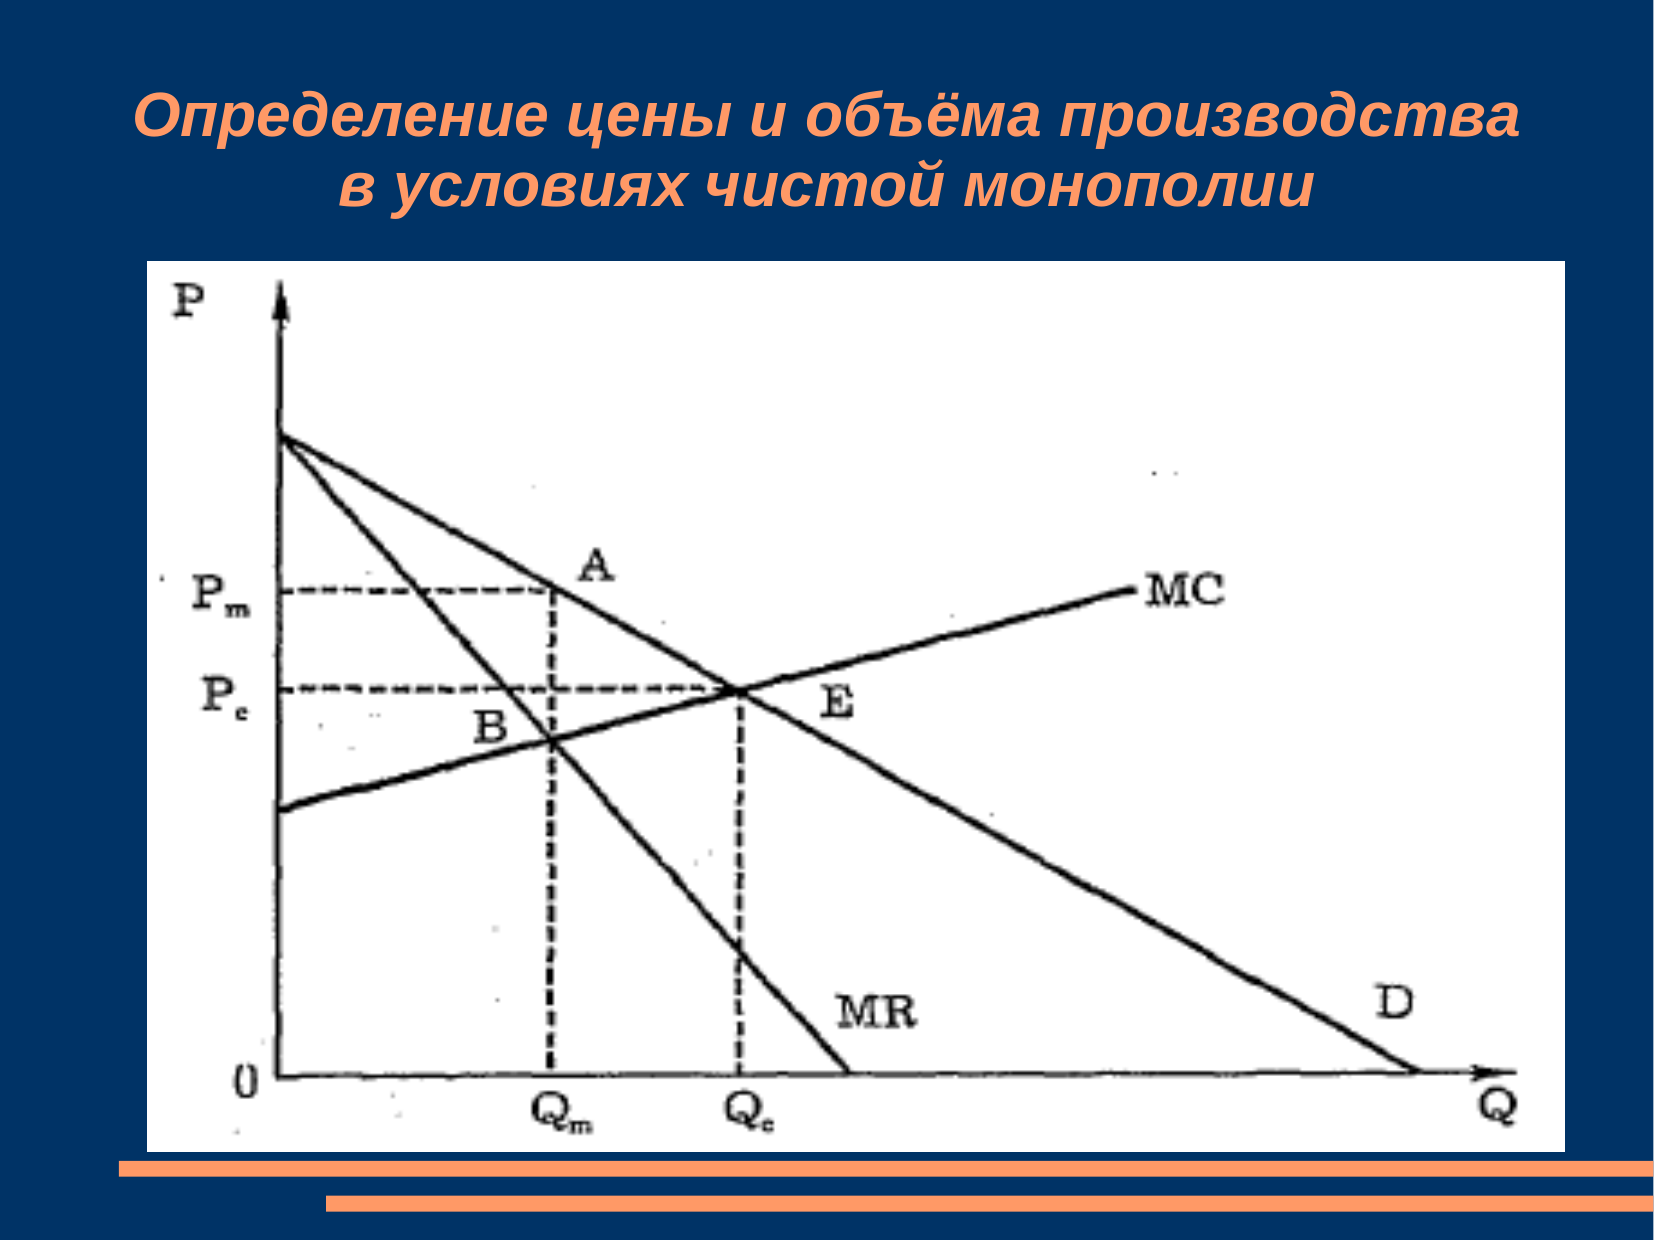

# Определение цены и объёма производства в условиях чистой монополии